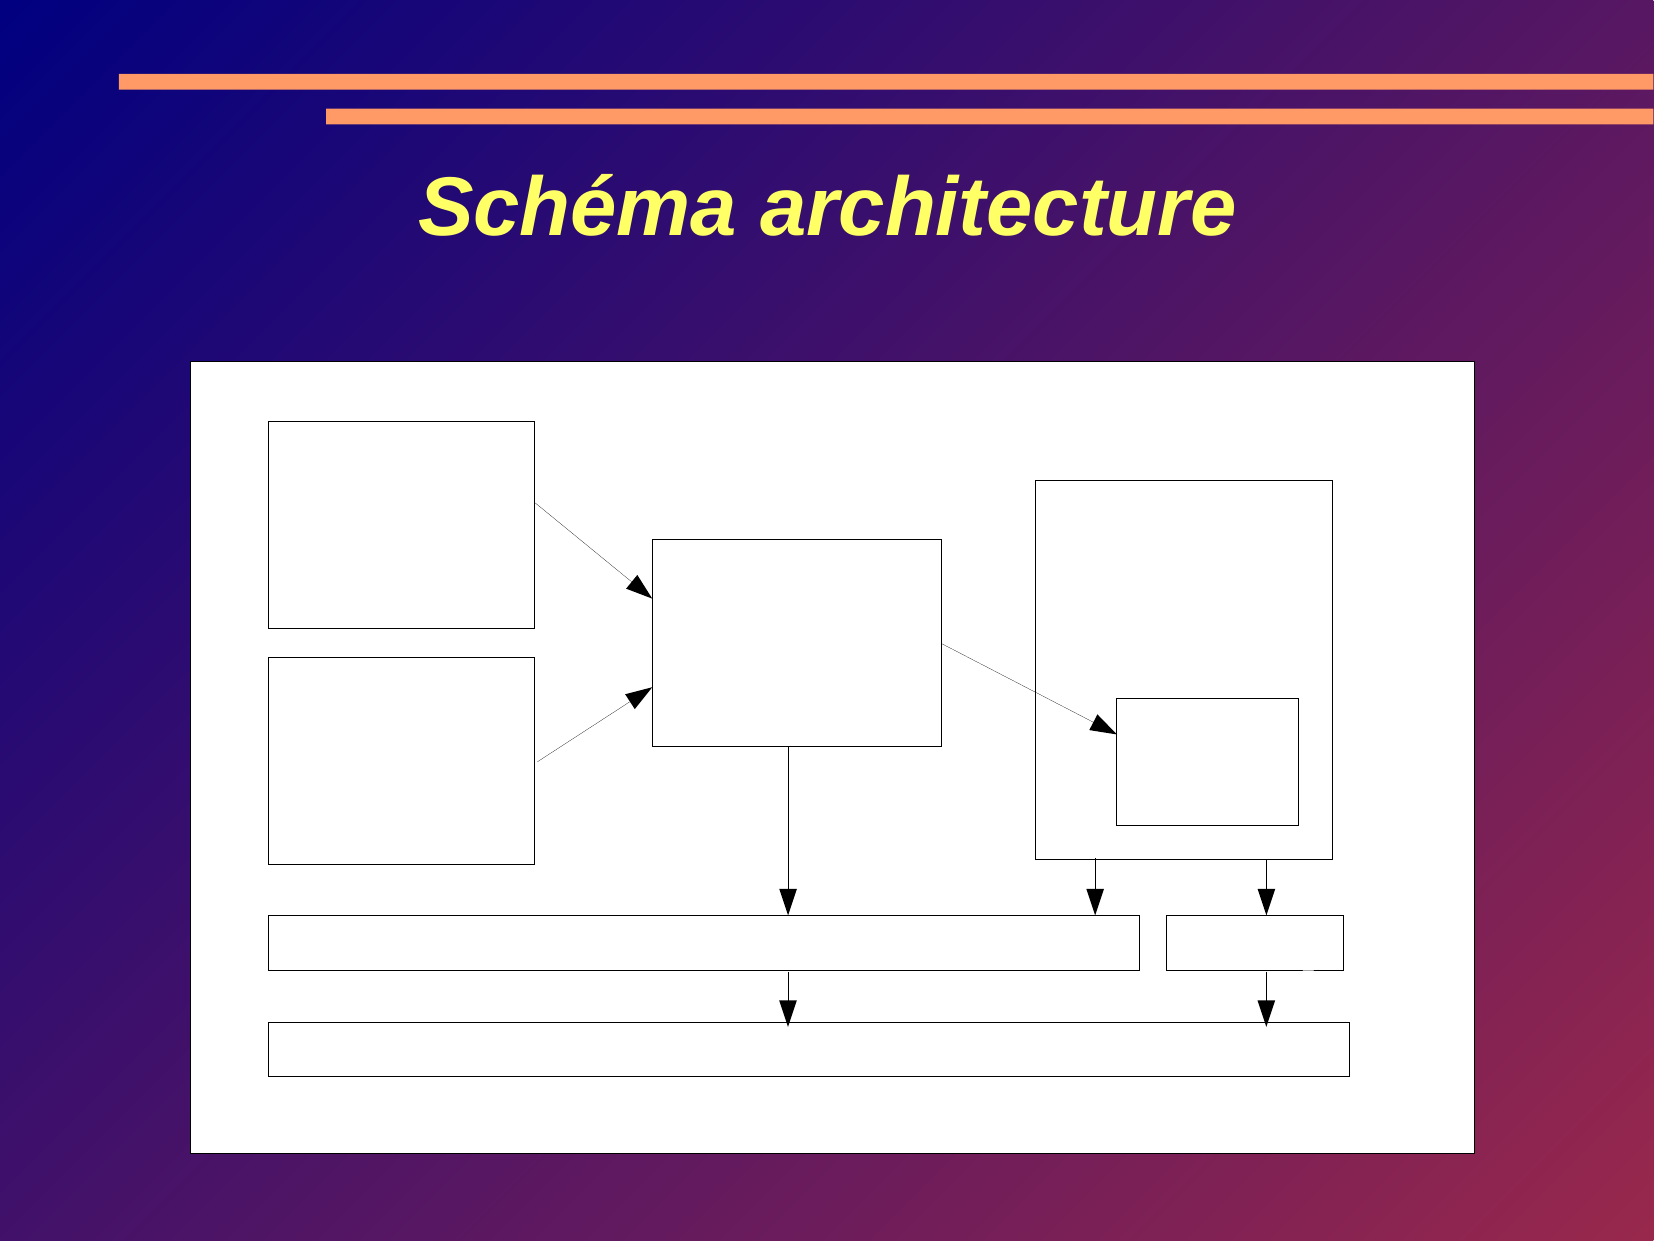

# Schéma architecture
if (i<j)
 System...
csc
Common
Language
Runtime
Intermediate
Language
i = 2
If i = j Then
 ...
JIT
Code
natif
vbc
.NET Framework
Interop
Windows API